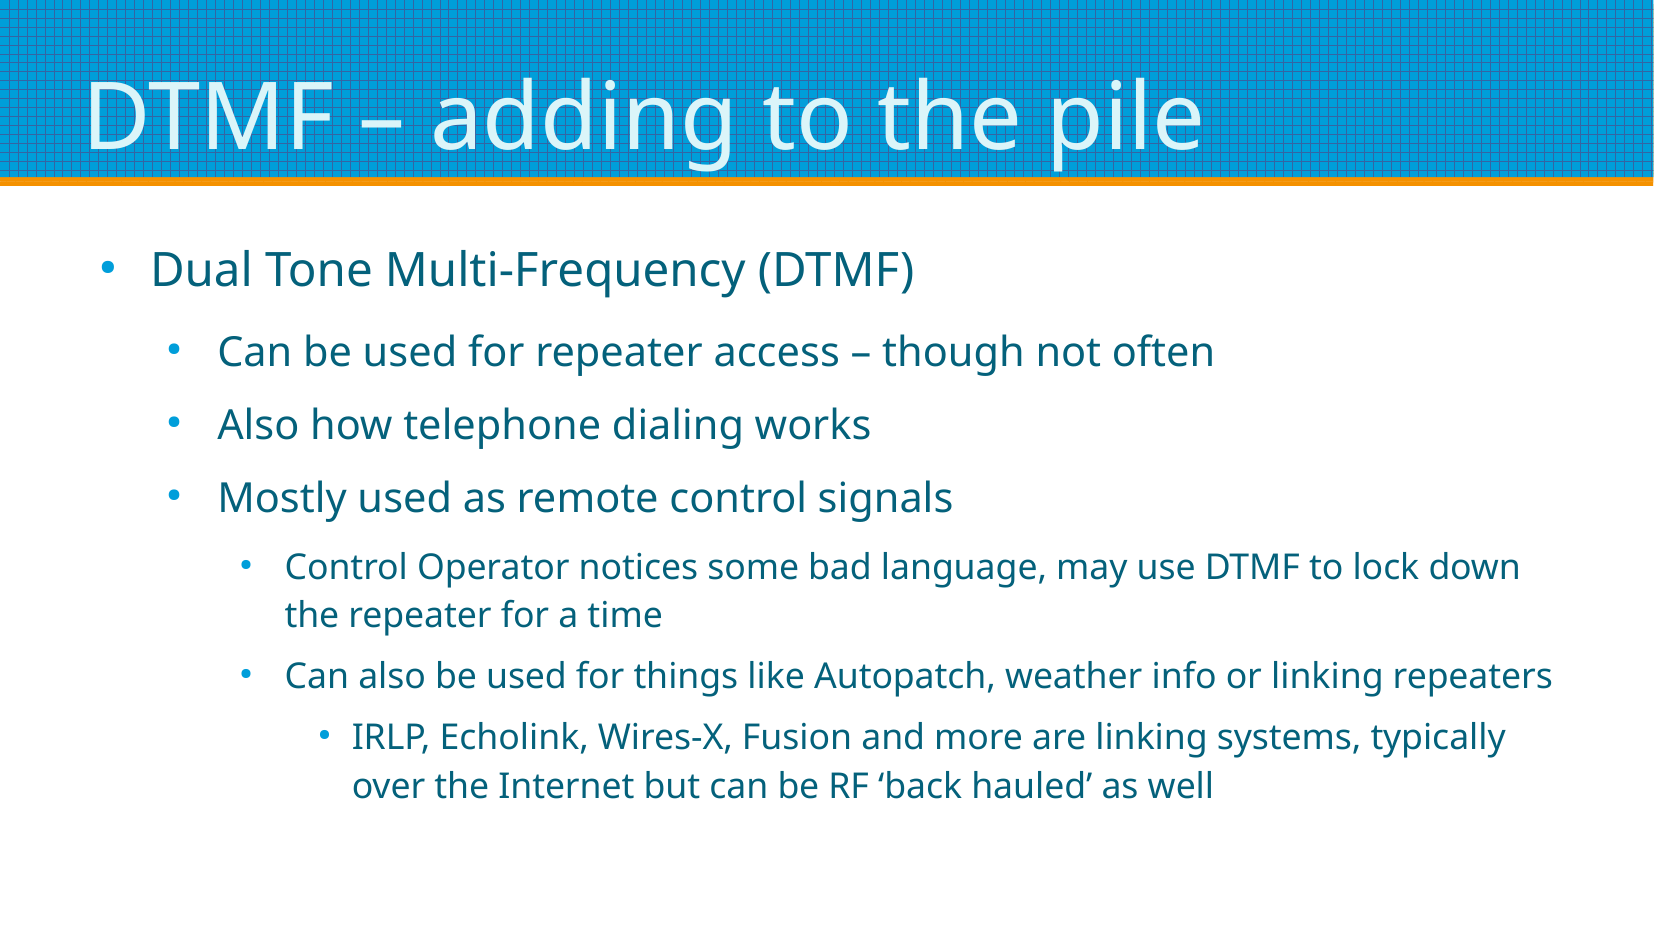

# DTMF – adding to the pile
Dual Tone Multi-Frequency (DTMF)
Can be used for repeater access – though not often
Also how telephone dialing works
Mostly used as remote control signals
Control Operator notices some bad language, may use DTMF to lock down the repeater for a time
Can also be used for things like Autopatch, weather info or linking repeaters
IRLP, Echolink, Wires-X, Fusion and more are linking systems, typically over the Internet but can be RF ‘back hauled’ as well